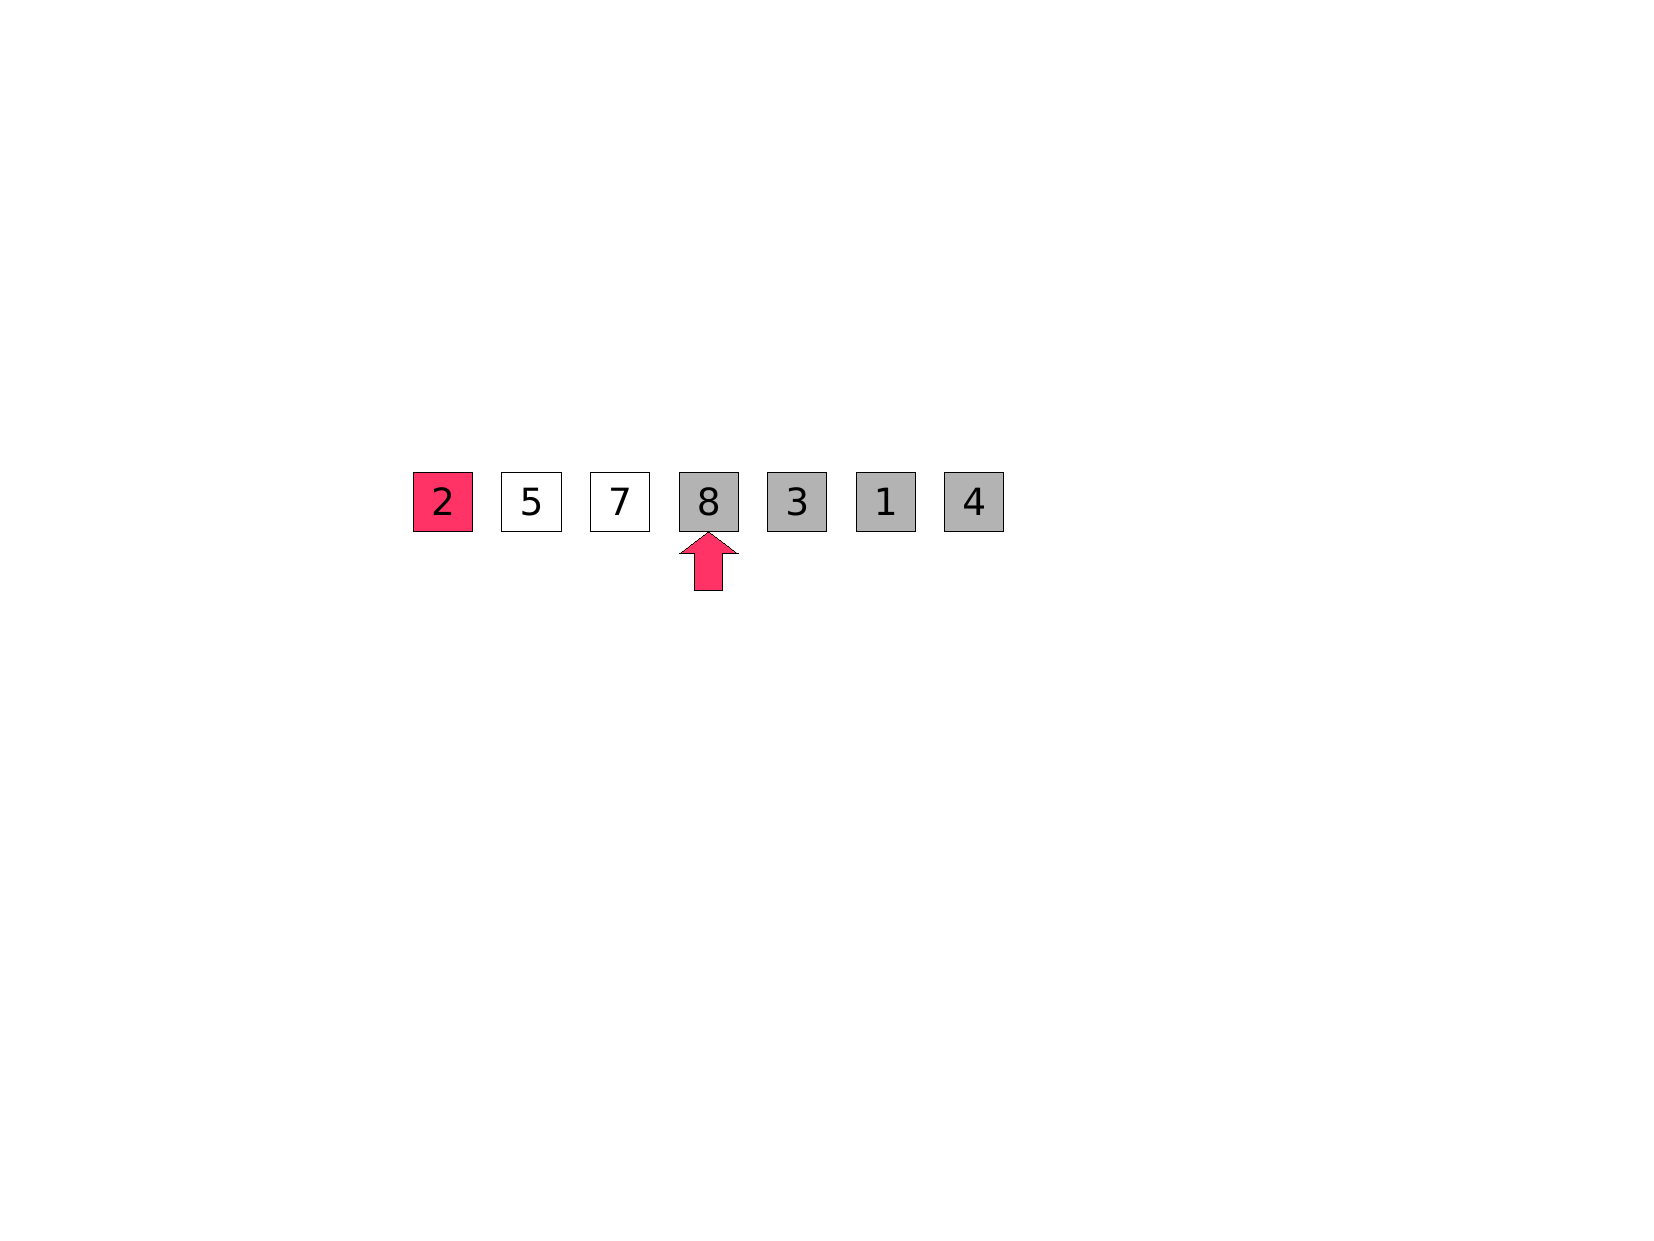

2
5
7
8
3
1
4